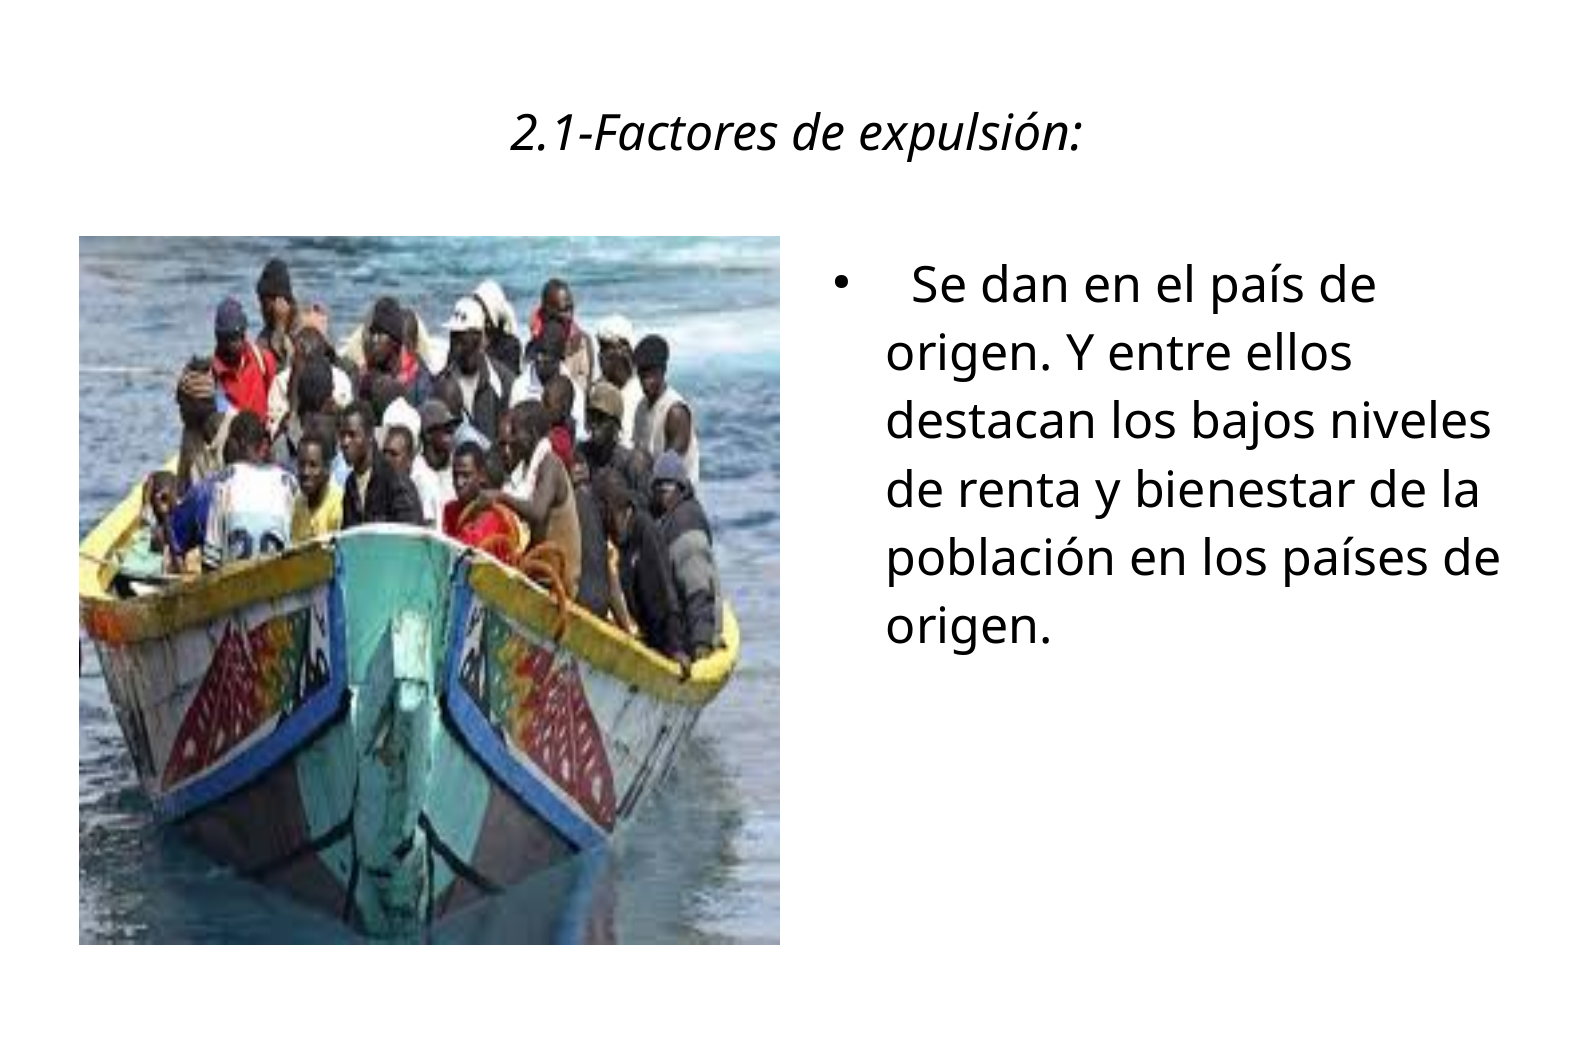

# 2.1-Factores de expulsión:
 Se dan en el país de origen. Y entre ellos destacan los bajos niveles de renta y bienestar de la población en los países de origen.